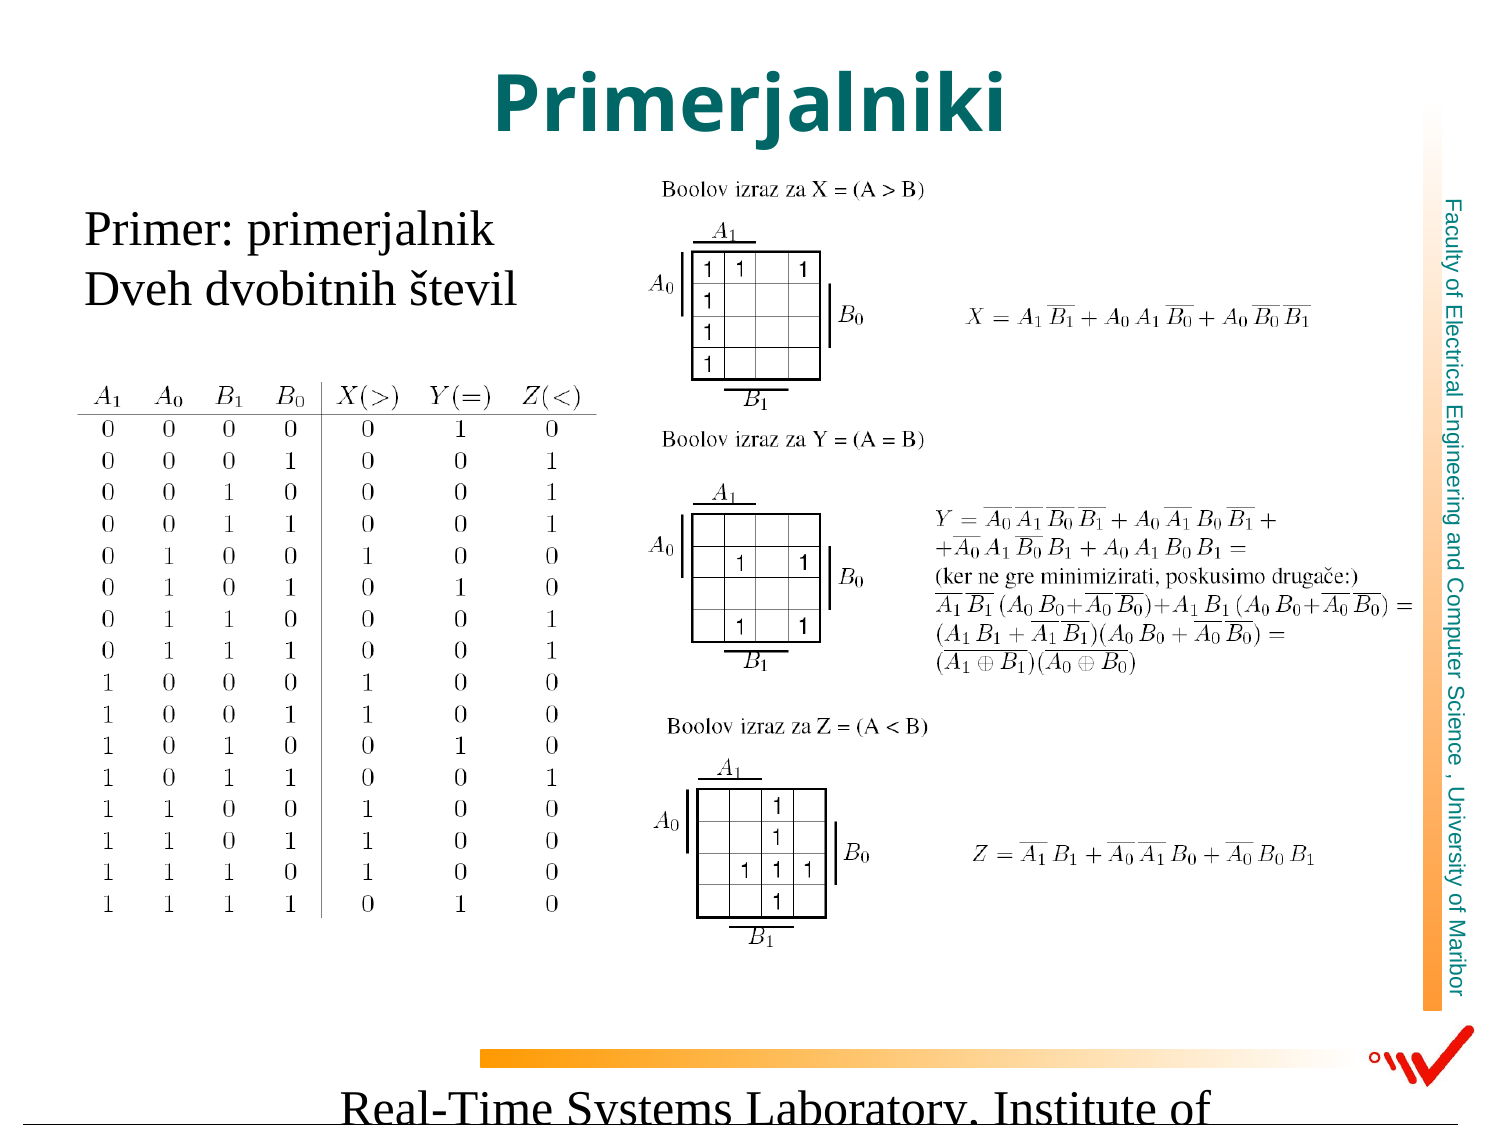

# Primerjalniki
Primer: primerjalnik
Dveh dvobitnih števil